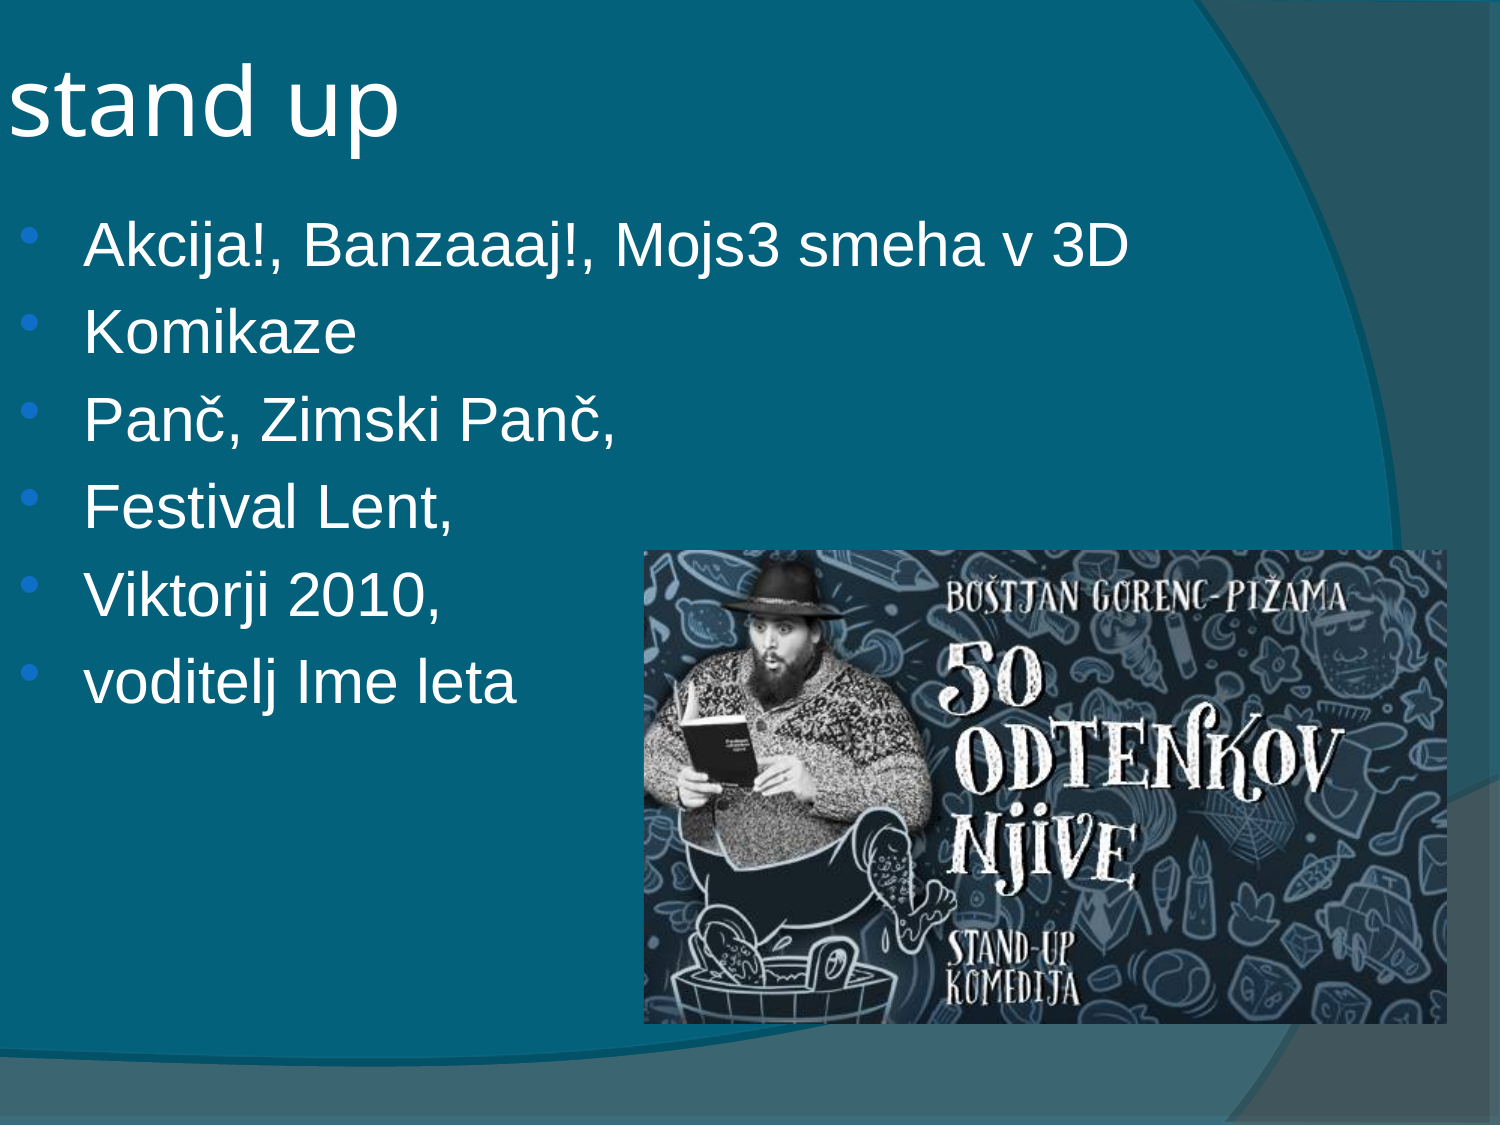

# stand up
Akcija!, Banzaaaj!, Mojs3 smeha v 3D
Komikaze
Panč, Zimski Panč,
Festival Lent,
Viktorji 2010,
voditelj Ime leta